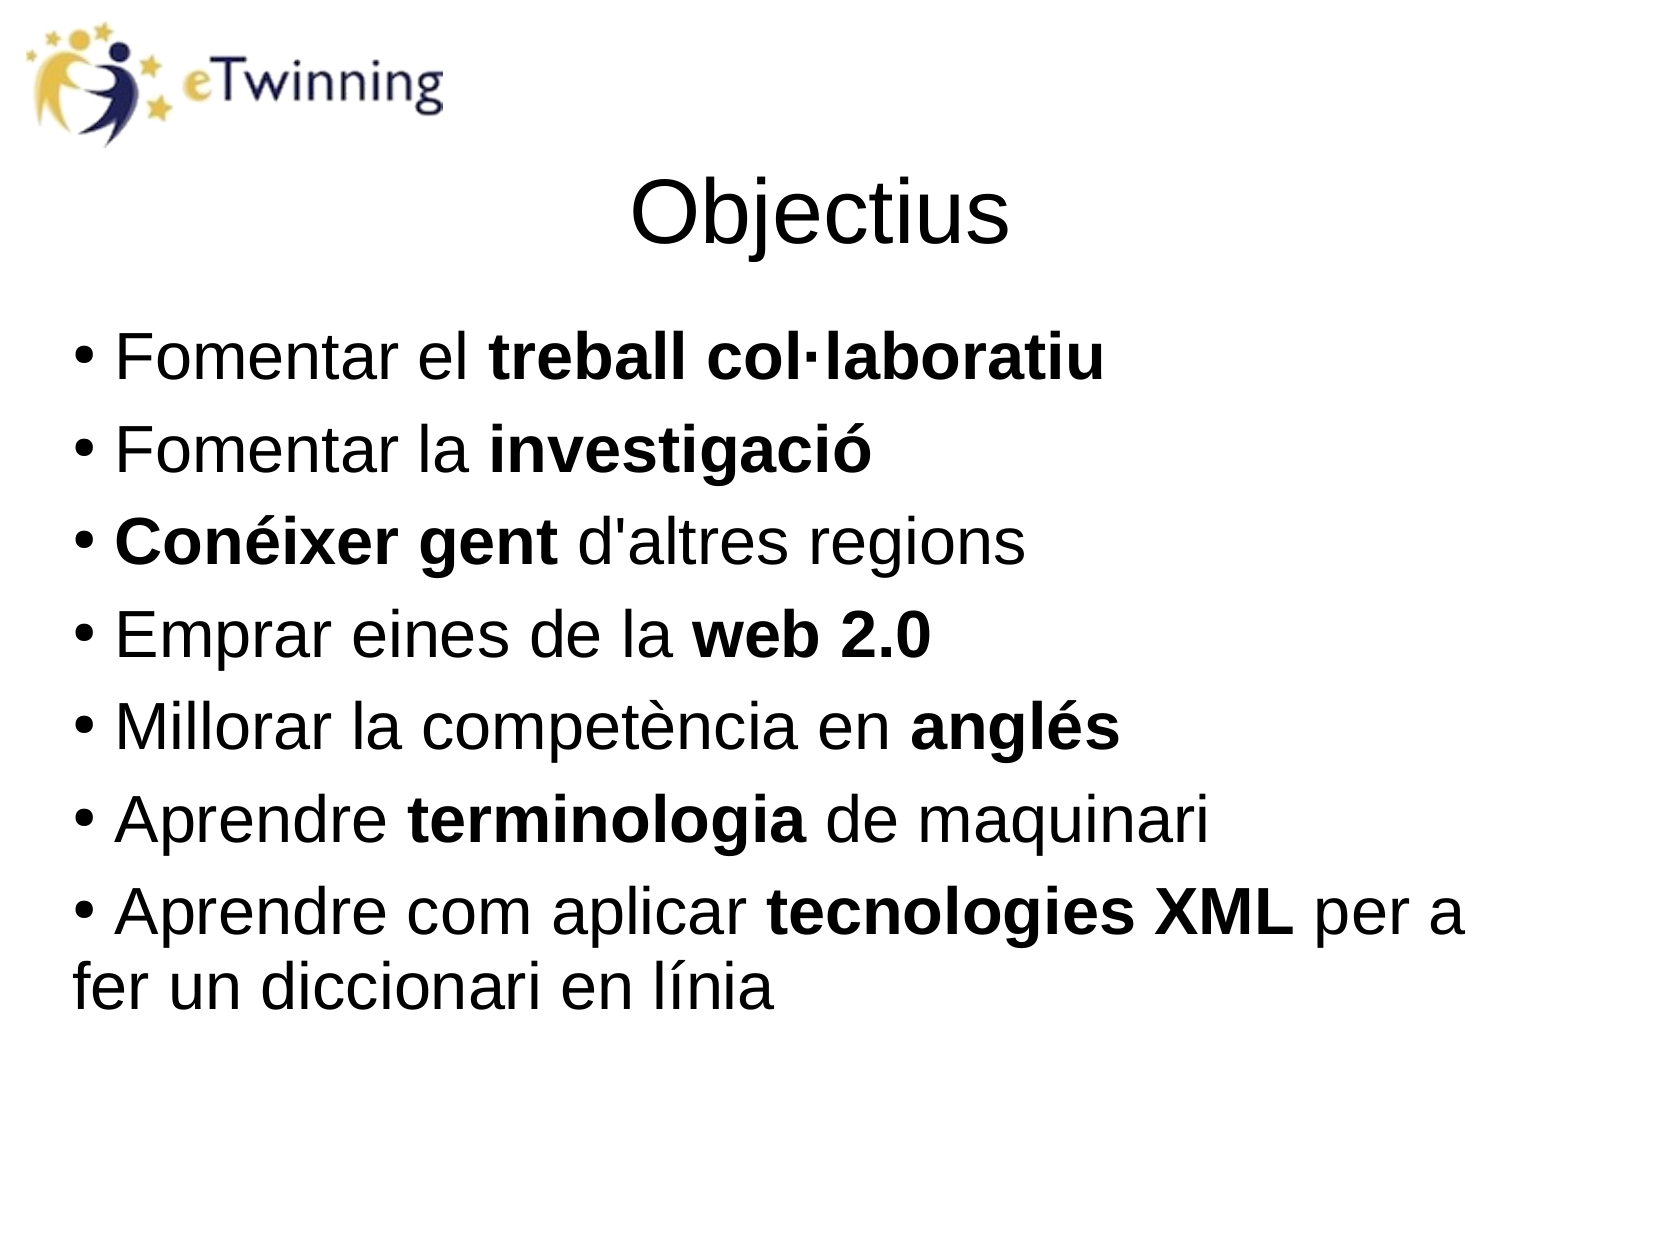

# Objectius
 Fomentar el treball col·laboratiu
 Fomentar la investigació
 Conéixer gent d'altres regions
 Emprar eines de la web 2.0
 Millorar la competència en anglés
 Aprendre terminologia de maquinari
 Aprendre com aplicar tecnologies XML per a fer un diccionari en línia